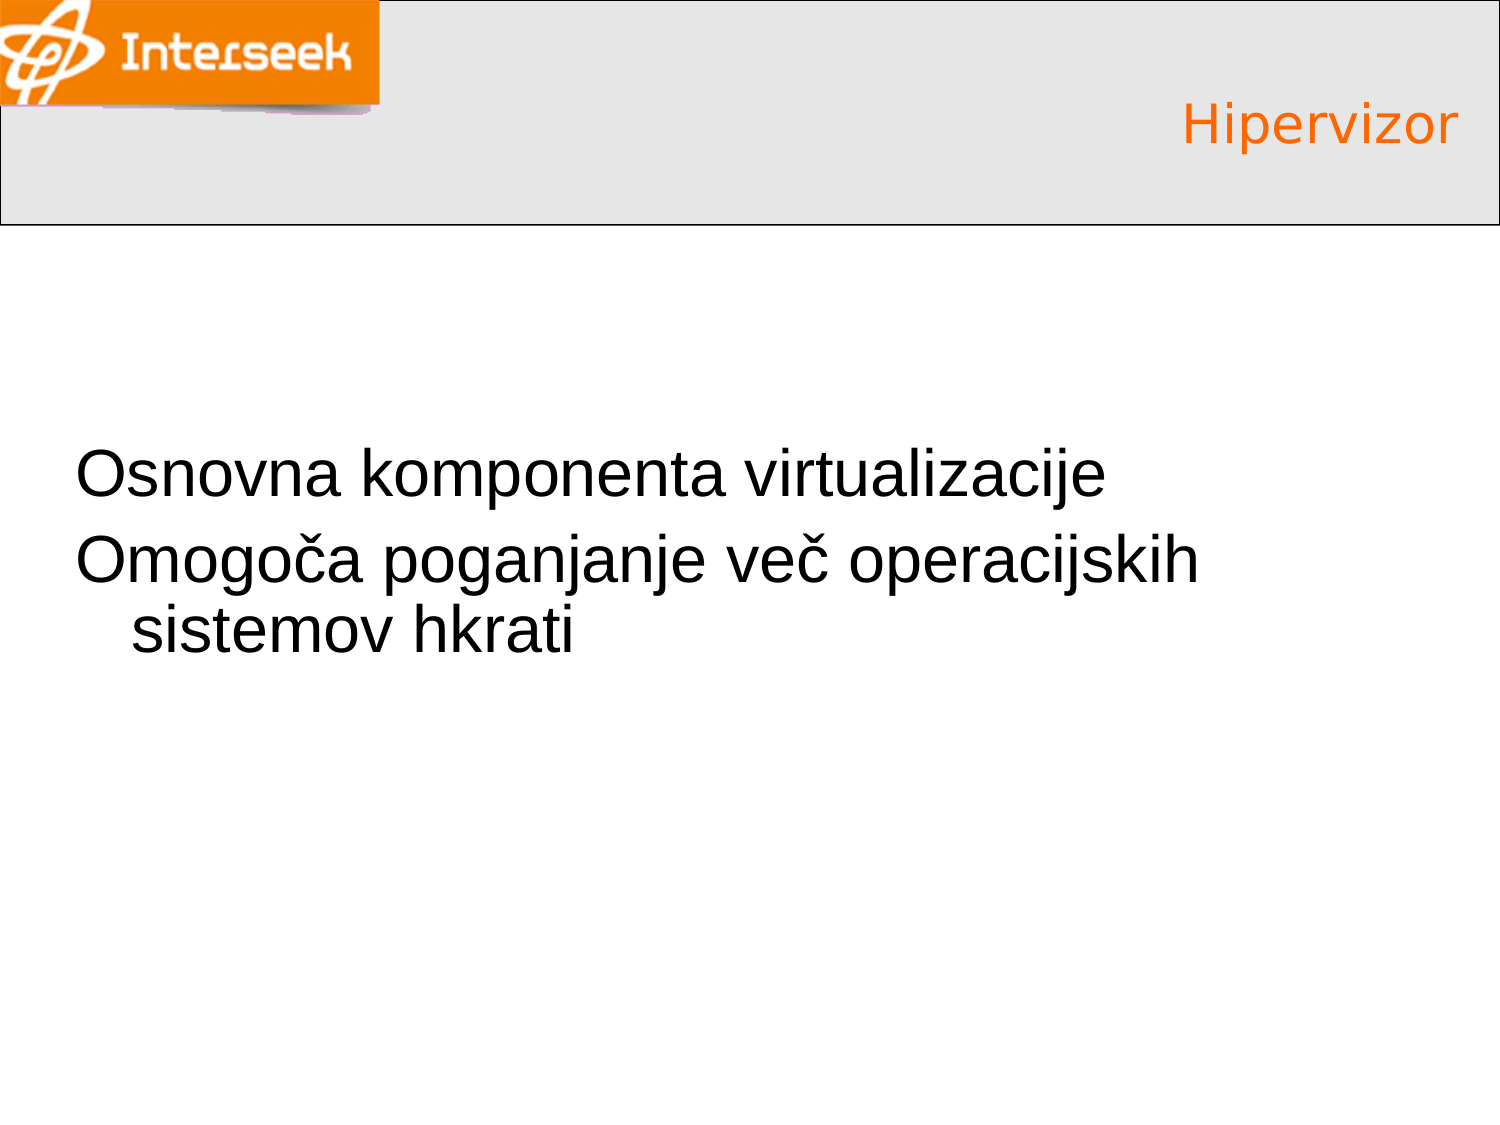

# Hipervizor
Osnovna komponenta virtualizacije
Omogoča poganjanje več operacijskih sistemov hkrati